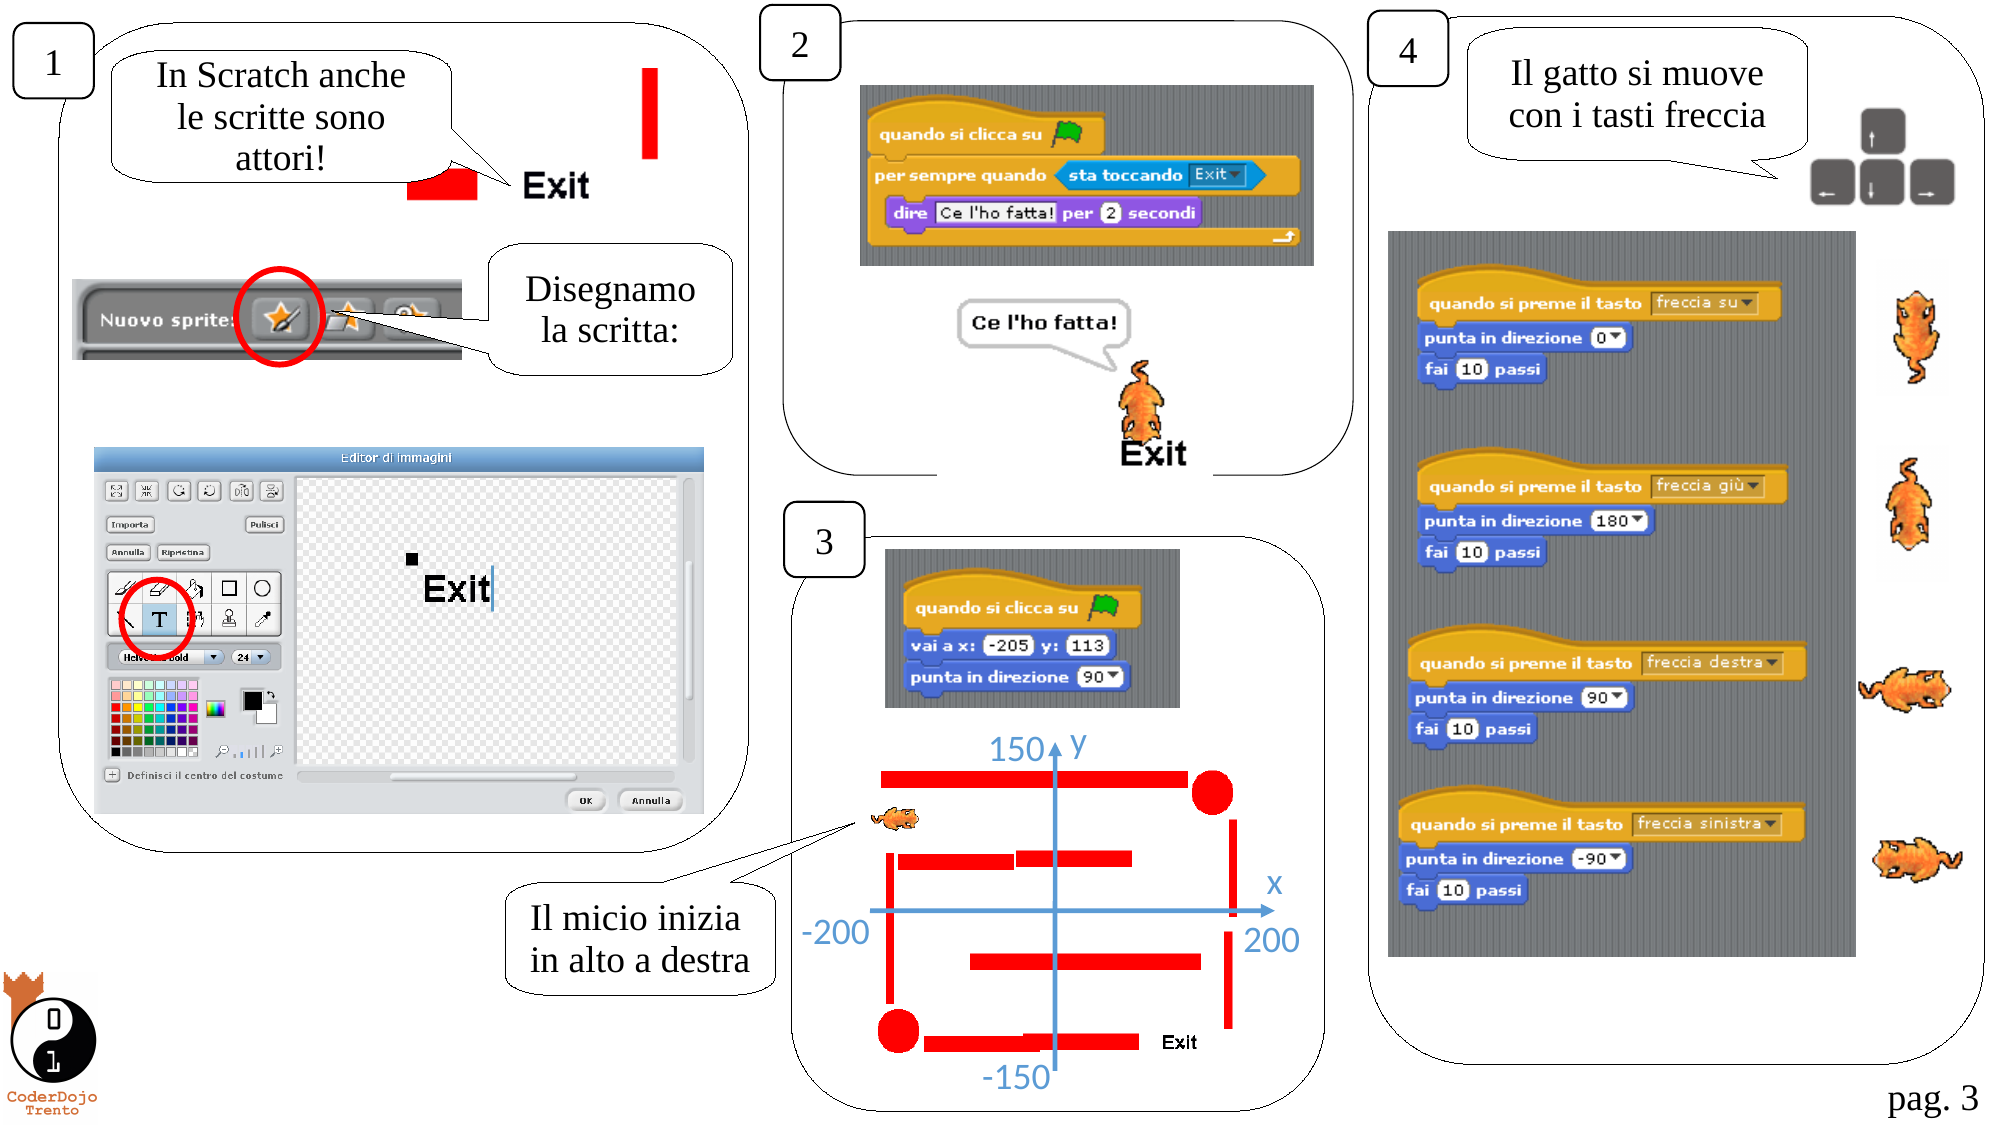

2
4
Il gatto si muove con i tasti freccia
1
In Scratch anche le scritte sono attori!
Disegnamo la scritta:
3
y
150
x
-200
200
-150
Il micio inizia
in alto a destra
pag. 3